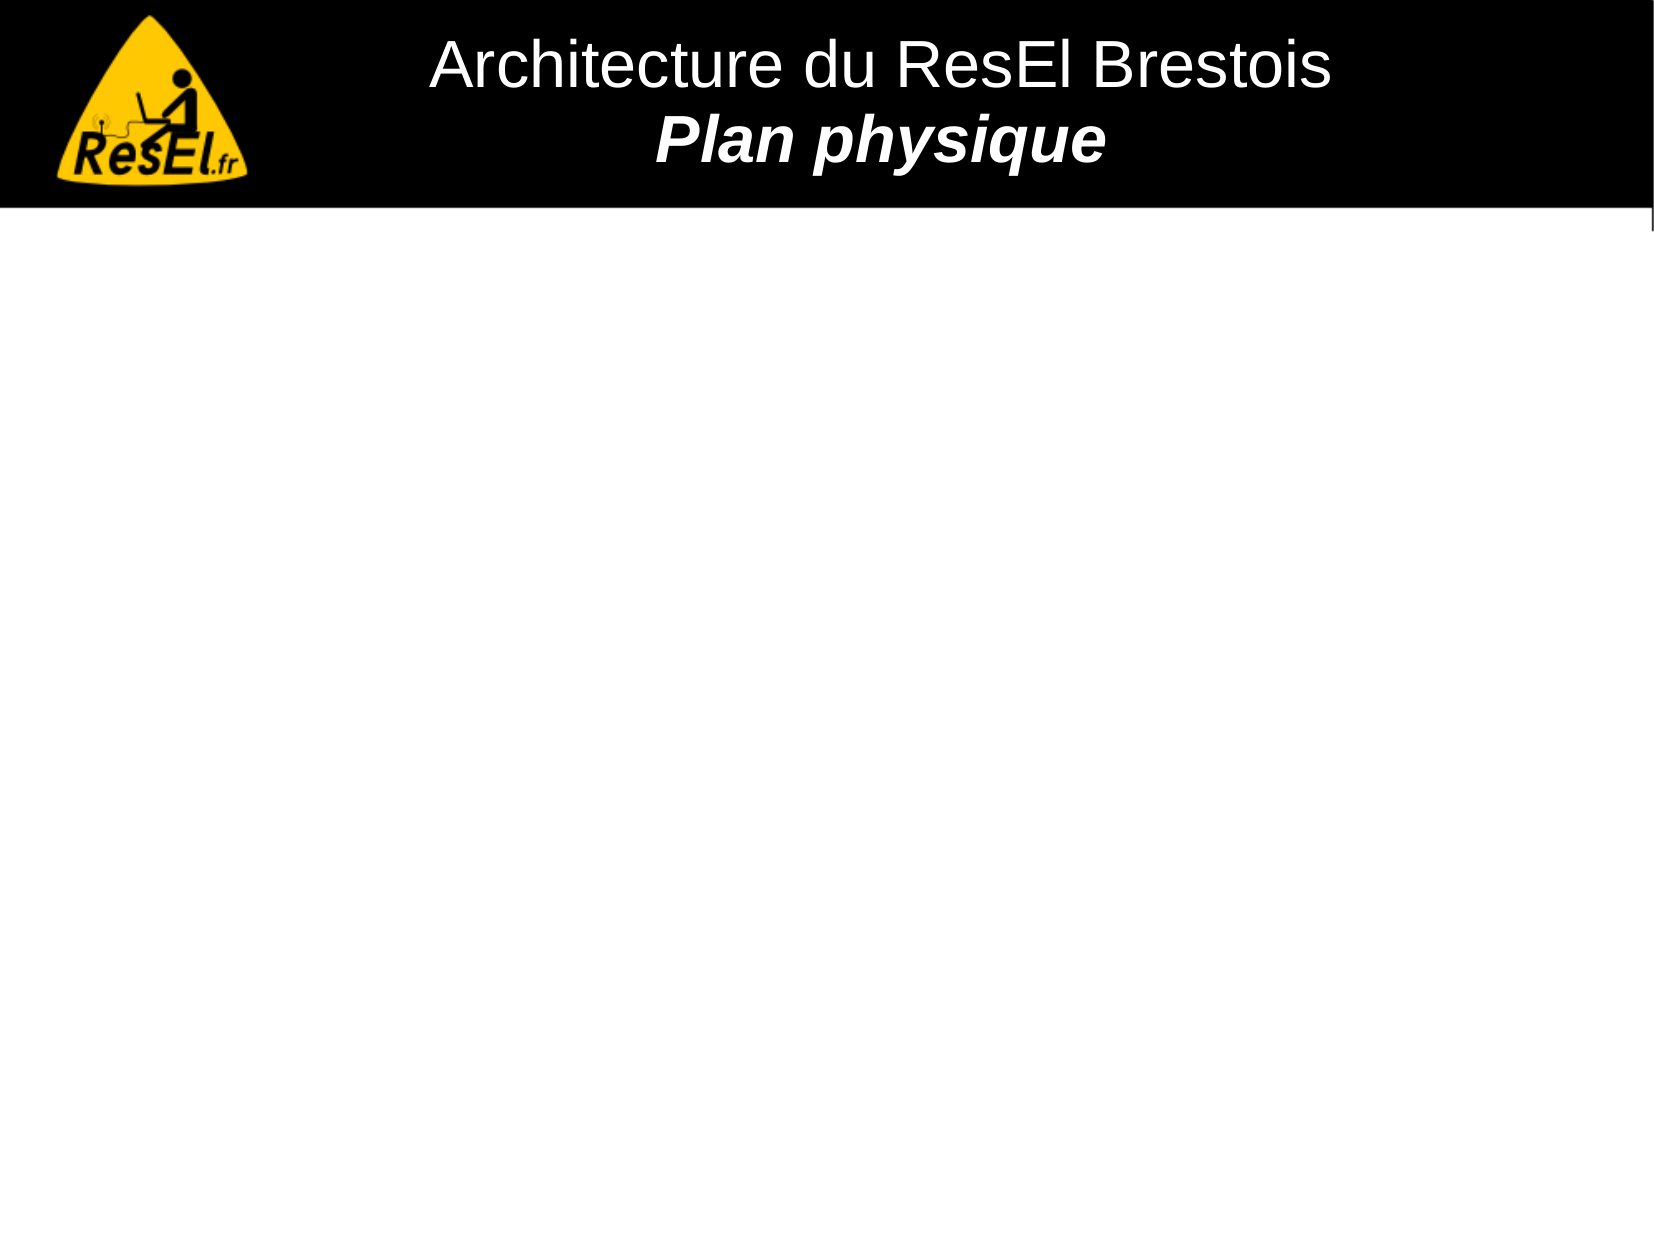

# Architecture du ResEl Brestois Plan physique